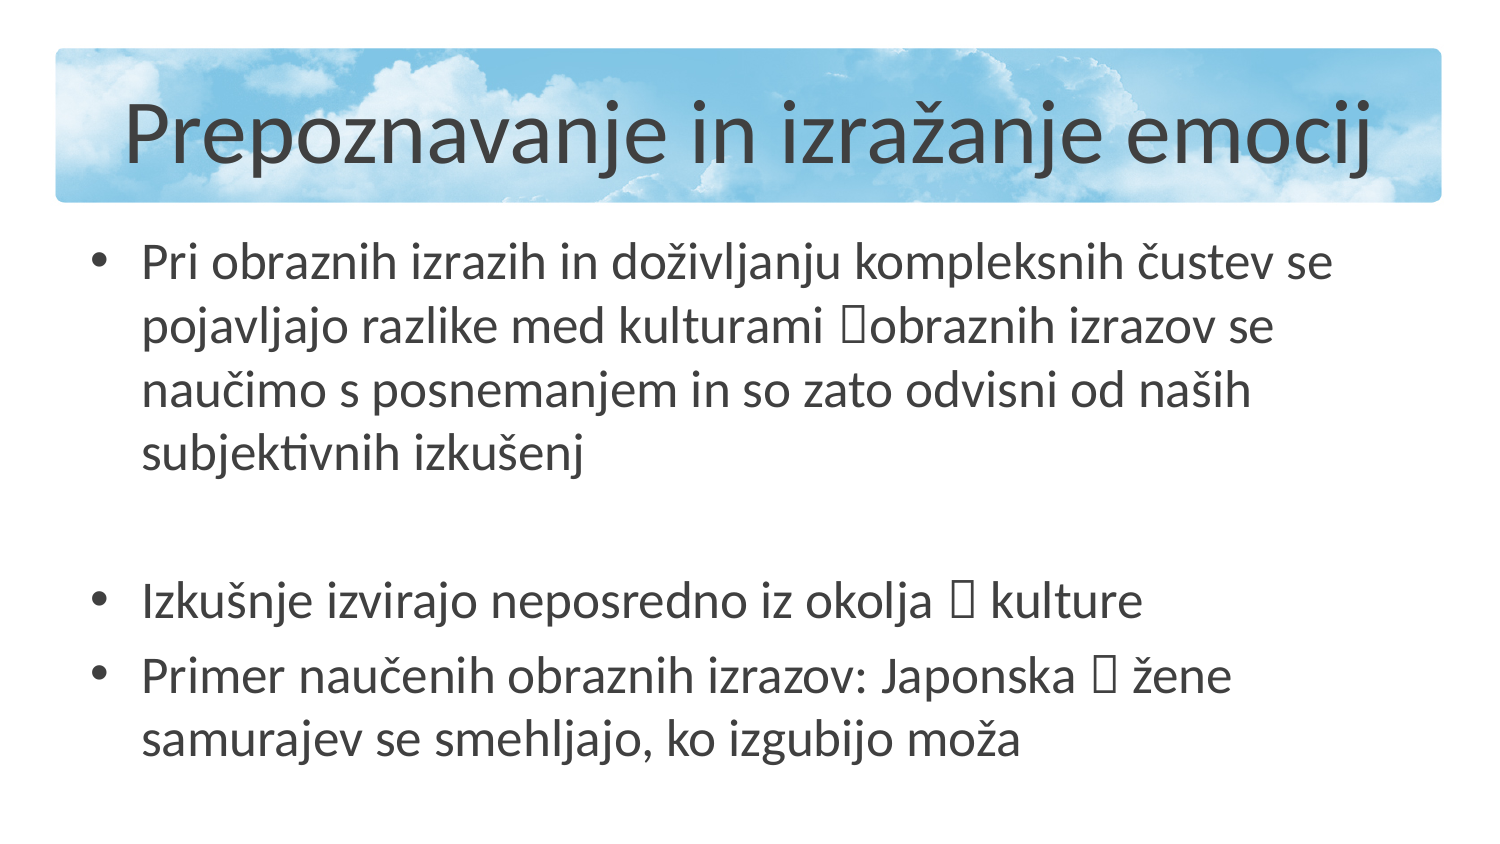

# Prepoznavanje in izražanje emocij
Pri obraznih izrazih in doživljanju kompleksnih čustev se pojavljajo razlike med kulturami obraznih izrazov se naučimo s posnemanjem in so zato odvisni od naših subjektivnih izkušenj
Izkušnje izvirajo neposredno iz okolja  kulture
Primer naučenih obraznih izrazov: Japonska  žene samurajev se smehljajo, ko izgubijo moža